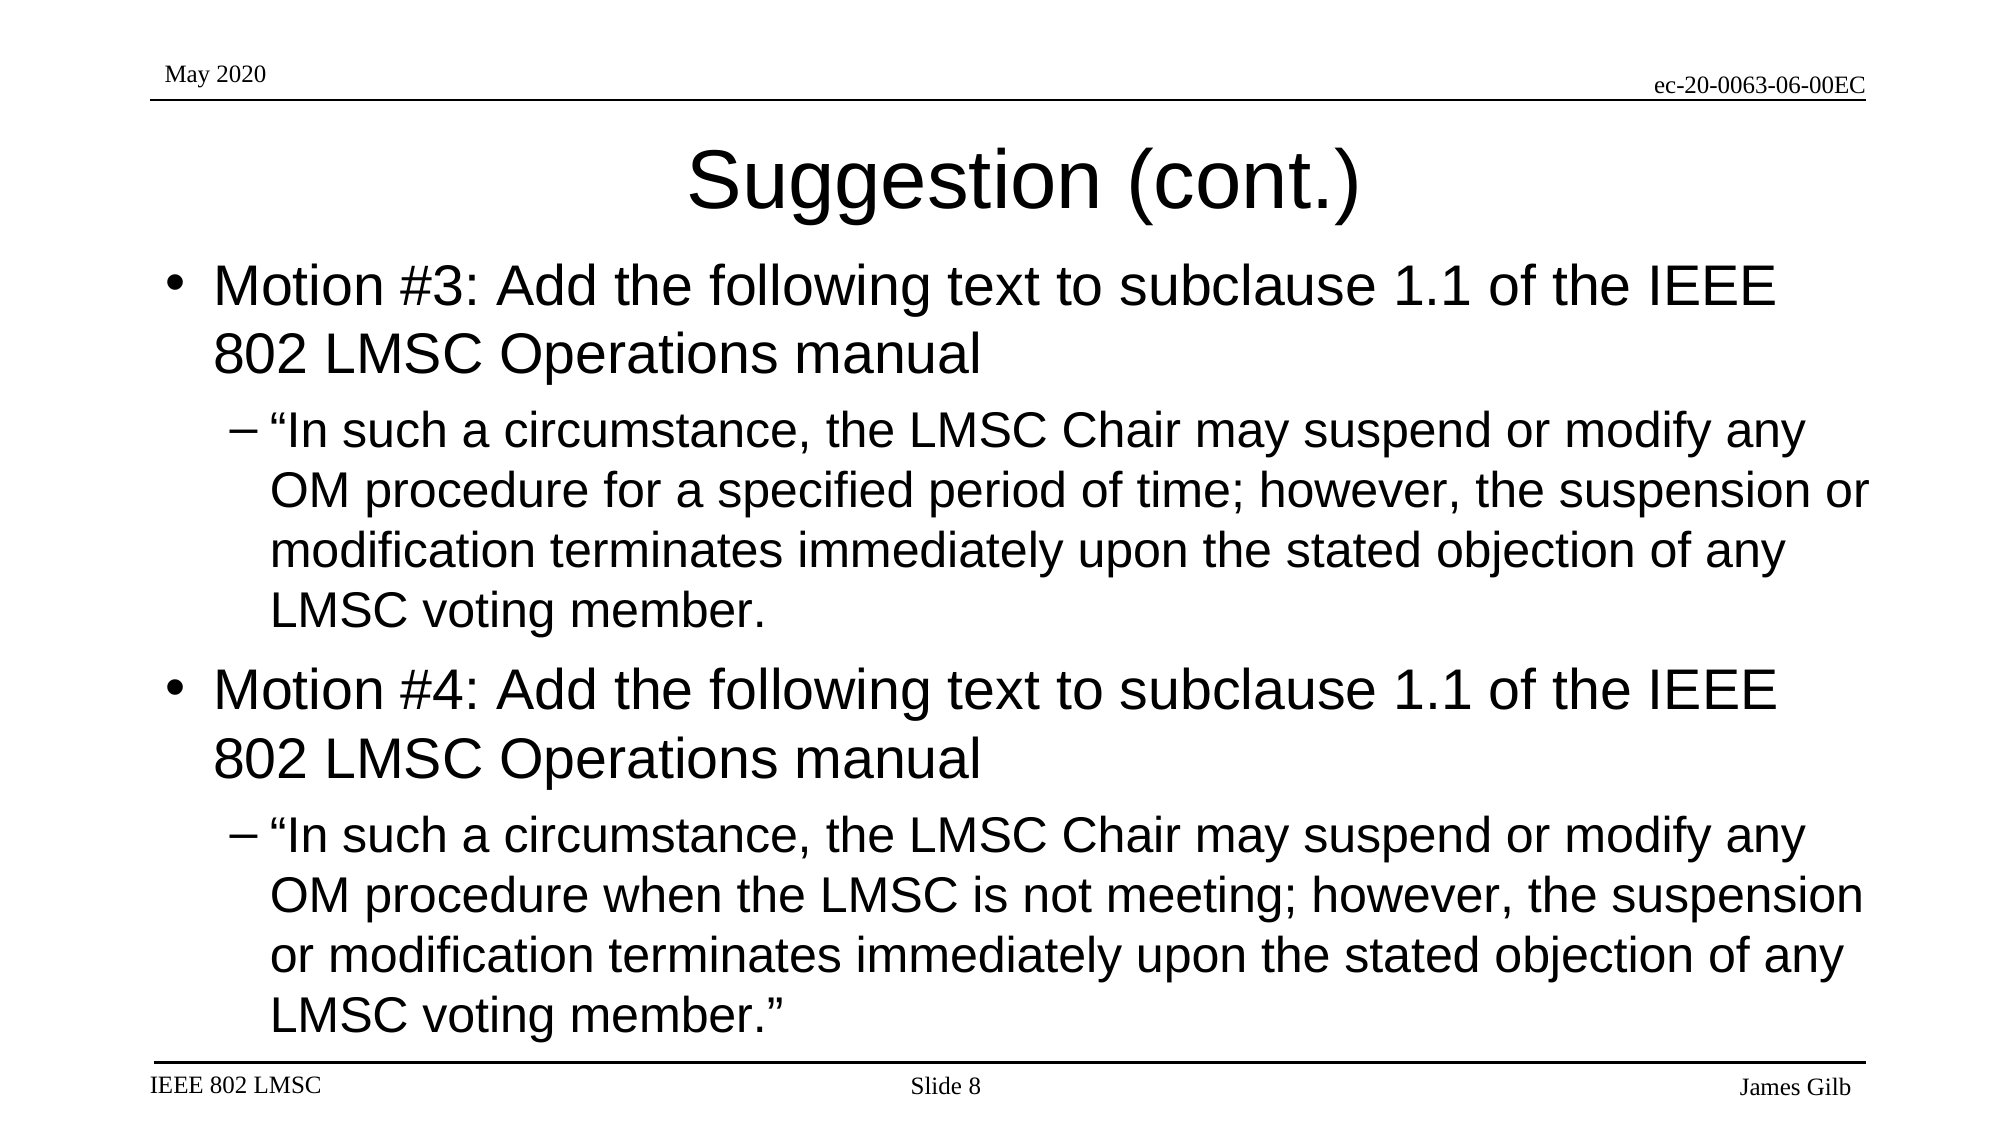

# Suggestion (cont.)
Motion #3: Add the following text to subclause 1.1 of the IEEE 802 LMSC Operations manual
“In such a circumstance, the LMSC Chair may suspend or modify any OM procedure for a specified period of time; however, the suspension or modification terminates immediately upon the stated objection of any LMSC voting member.
Motion #4: Add the following text to subclause 1.1 of the IEEE 802 LMSC Operations manual
“In such a circumstance, the LMSC Chair may suspend or modify any OM procedure when the LMSC is not meeting; however, the suspension or modification terminates immediately upon the stated objection of any LMSC voting member.”
8